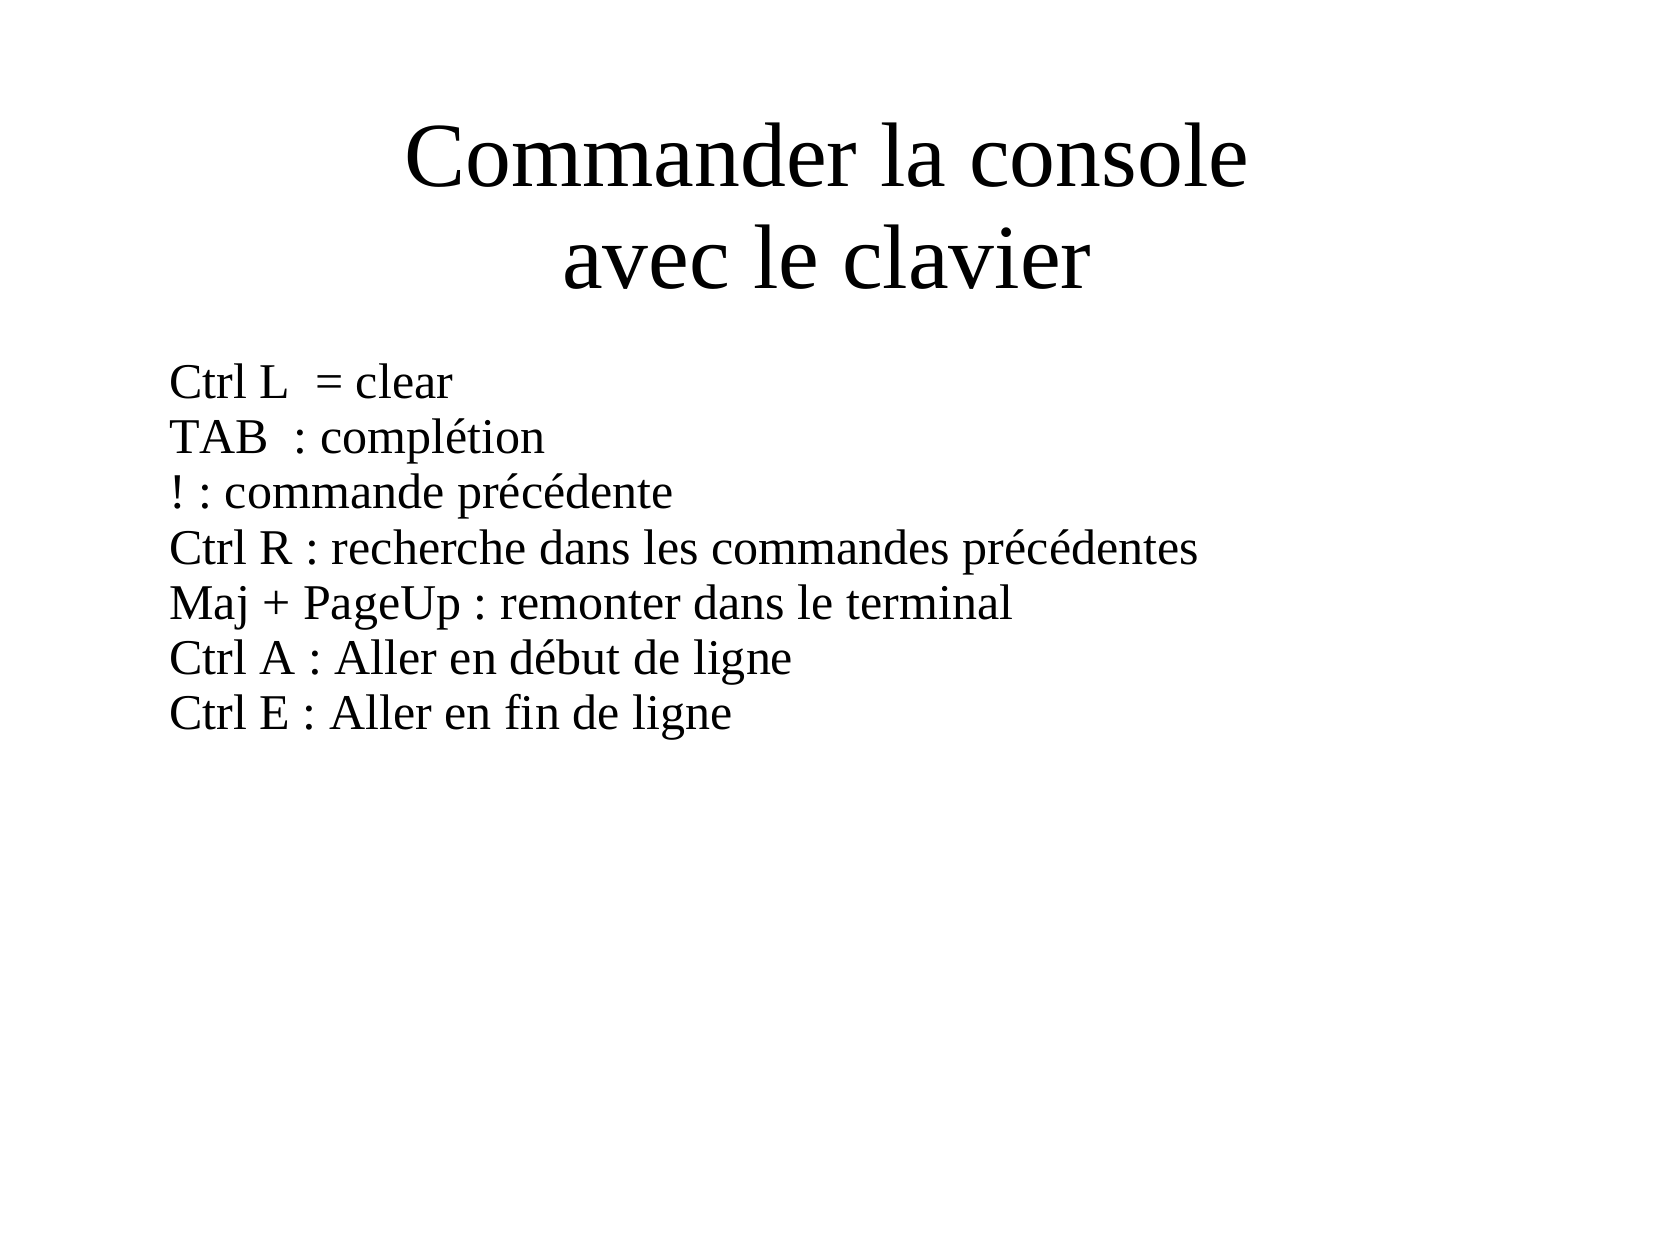

# Commander la console avec le clavier
Ctrl L = clear
TAB : complétion
! : commande précédente
Ctrl R : recherche dans les commandes précédentes
Maj + PageUp : remonter dans le terminal
Ctrl A : Aller en début de ligne
Ctrl E : Aller en fin de ligne